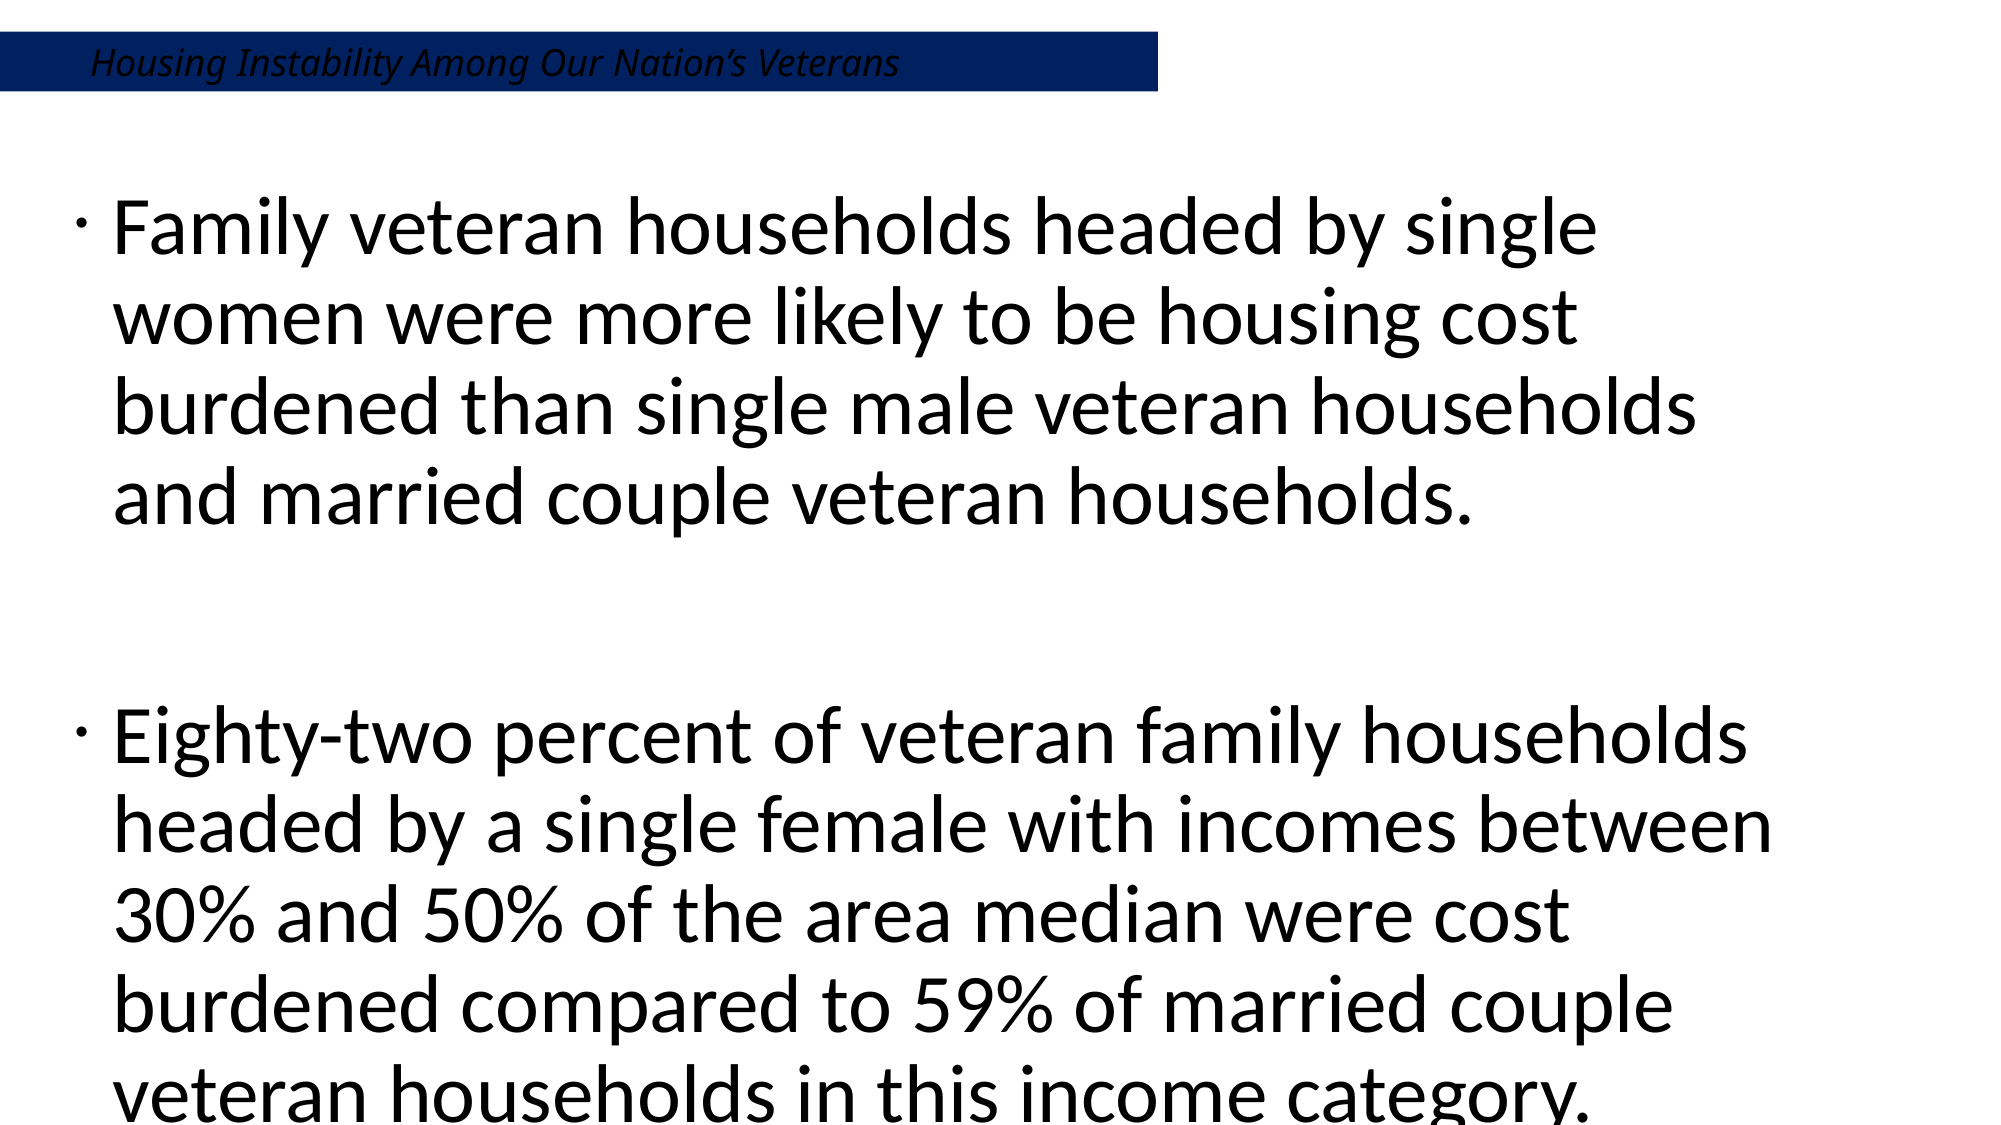

Housing Instability Among Our Nation’s Veterans
# Family veteran households headed by single women were more likely to be housing cost burdened than single male veteran households and married couple veteran households.
Eighty-two percent of veteran family households headed by a single female with incomes between 30% and 50% of the area median were cost burdened compared to 59% of married couple veteran households in this income category.